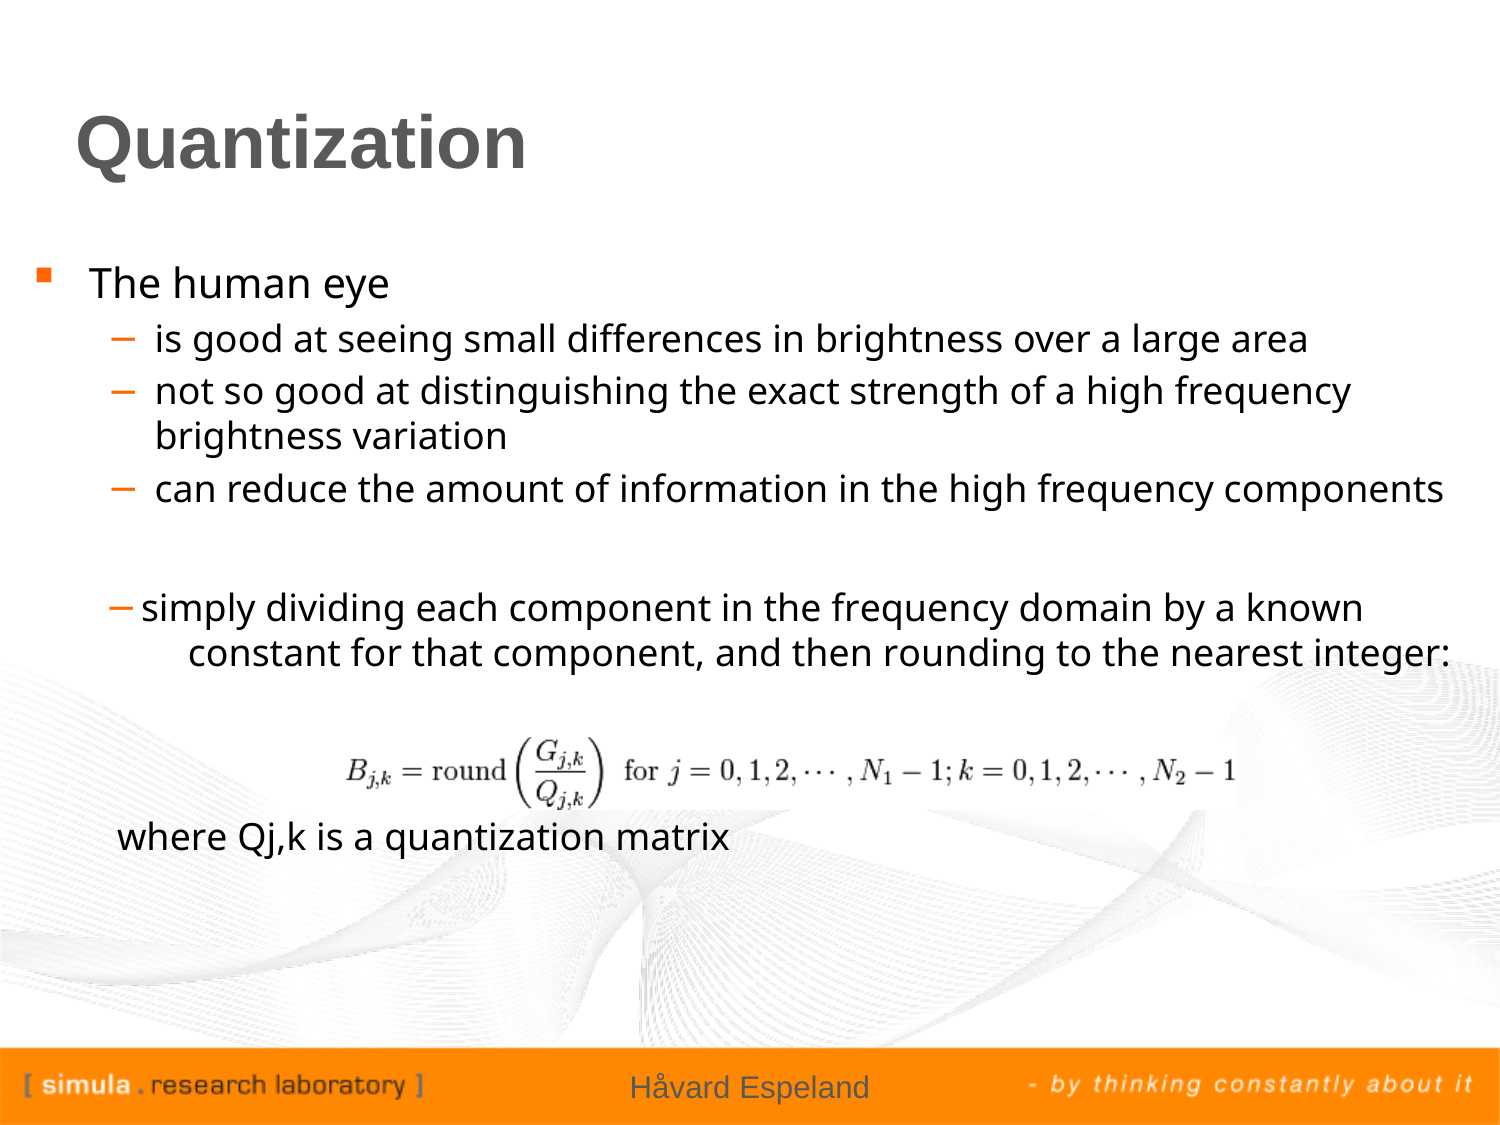

# Quantization
The human eye
is good at seeing small differences in brightness over a large area
not so good at distinguishing the exact strength of a high frequency brightness variation
can reduce the amount of information in the high frequency components
simply dividing each component in the frequency domain by a known constant for that component, and then rounding to the nearest integer:
	where Qj,k is a quantization matrix